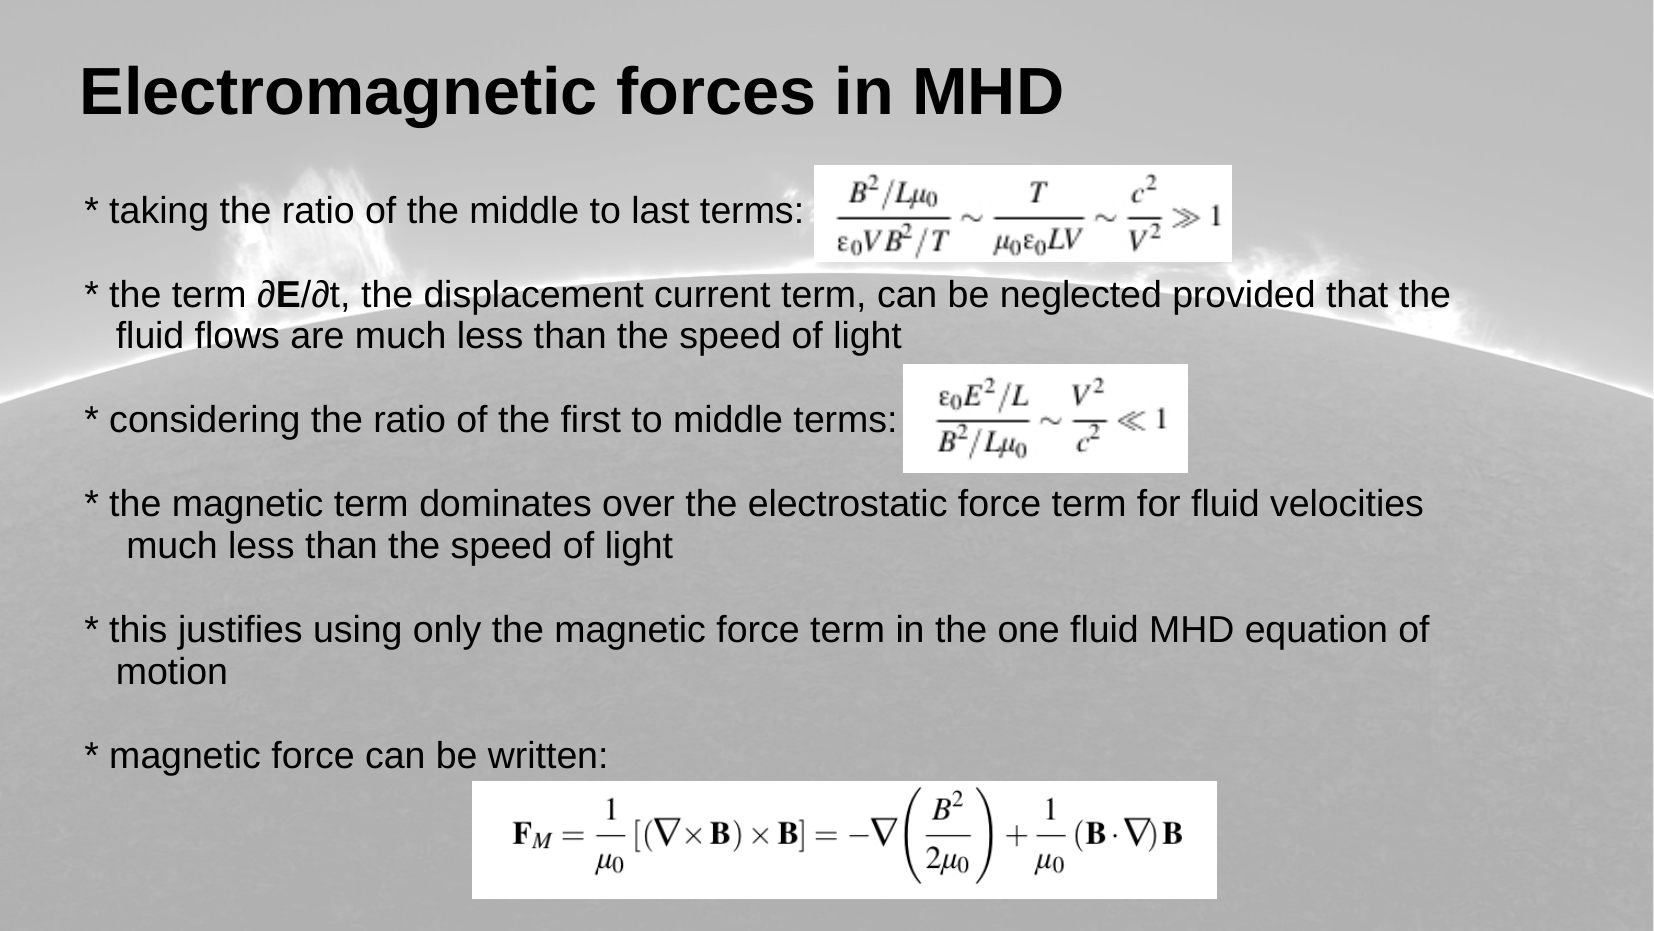

Electromagnetic forces in MHD
* taking the ratio of the middle to last terms:
* the term ∂E/∂t, the displacement current term, can be neglected provided that the
 fluid flows are much less than the speed of light
* considering the ratio of the first to middle terms:
* the magnetic term dominates over the electrostatic force term for fluid velocities
 much less than the speed of light
* this justifies using only the magnetic force term in the one fluid MHD equation of
 motion
* magnetic force can be written: